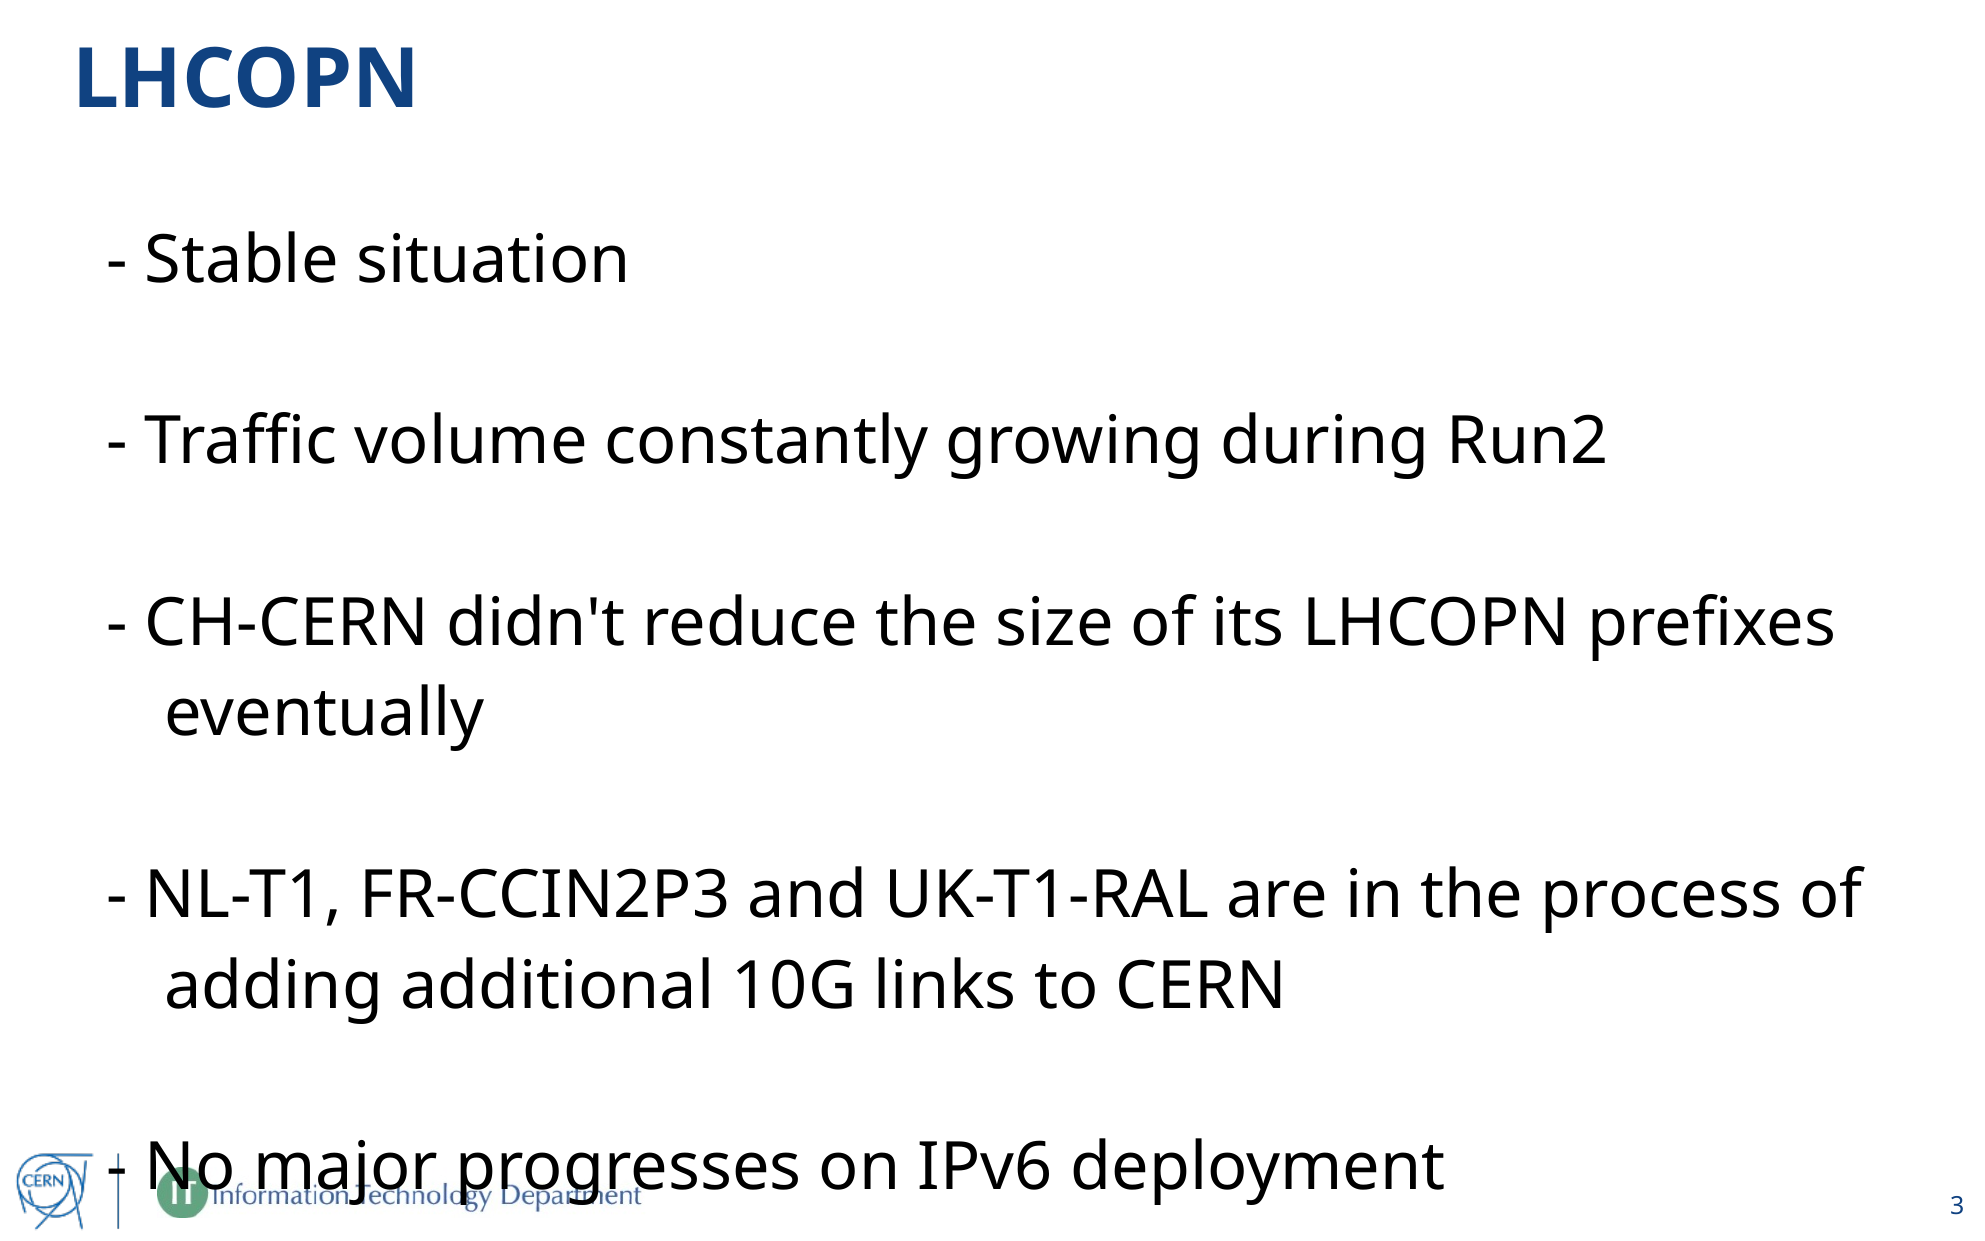

# LHCOPN
- Stable situation
- Traffic volume constantly growing during Run2
- CH-CERN didn't reduce the size of its LHCOPN prefixes eventually
- NL-T1, FR-CCIN2P3 and UK-T1-RAL are in the process of adding additional 10G links to CERN
- No major progresses on IPv6 deployment